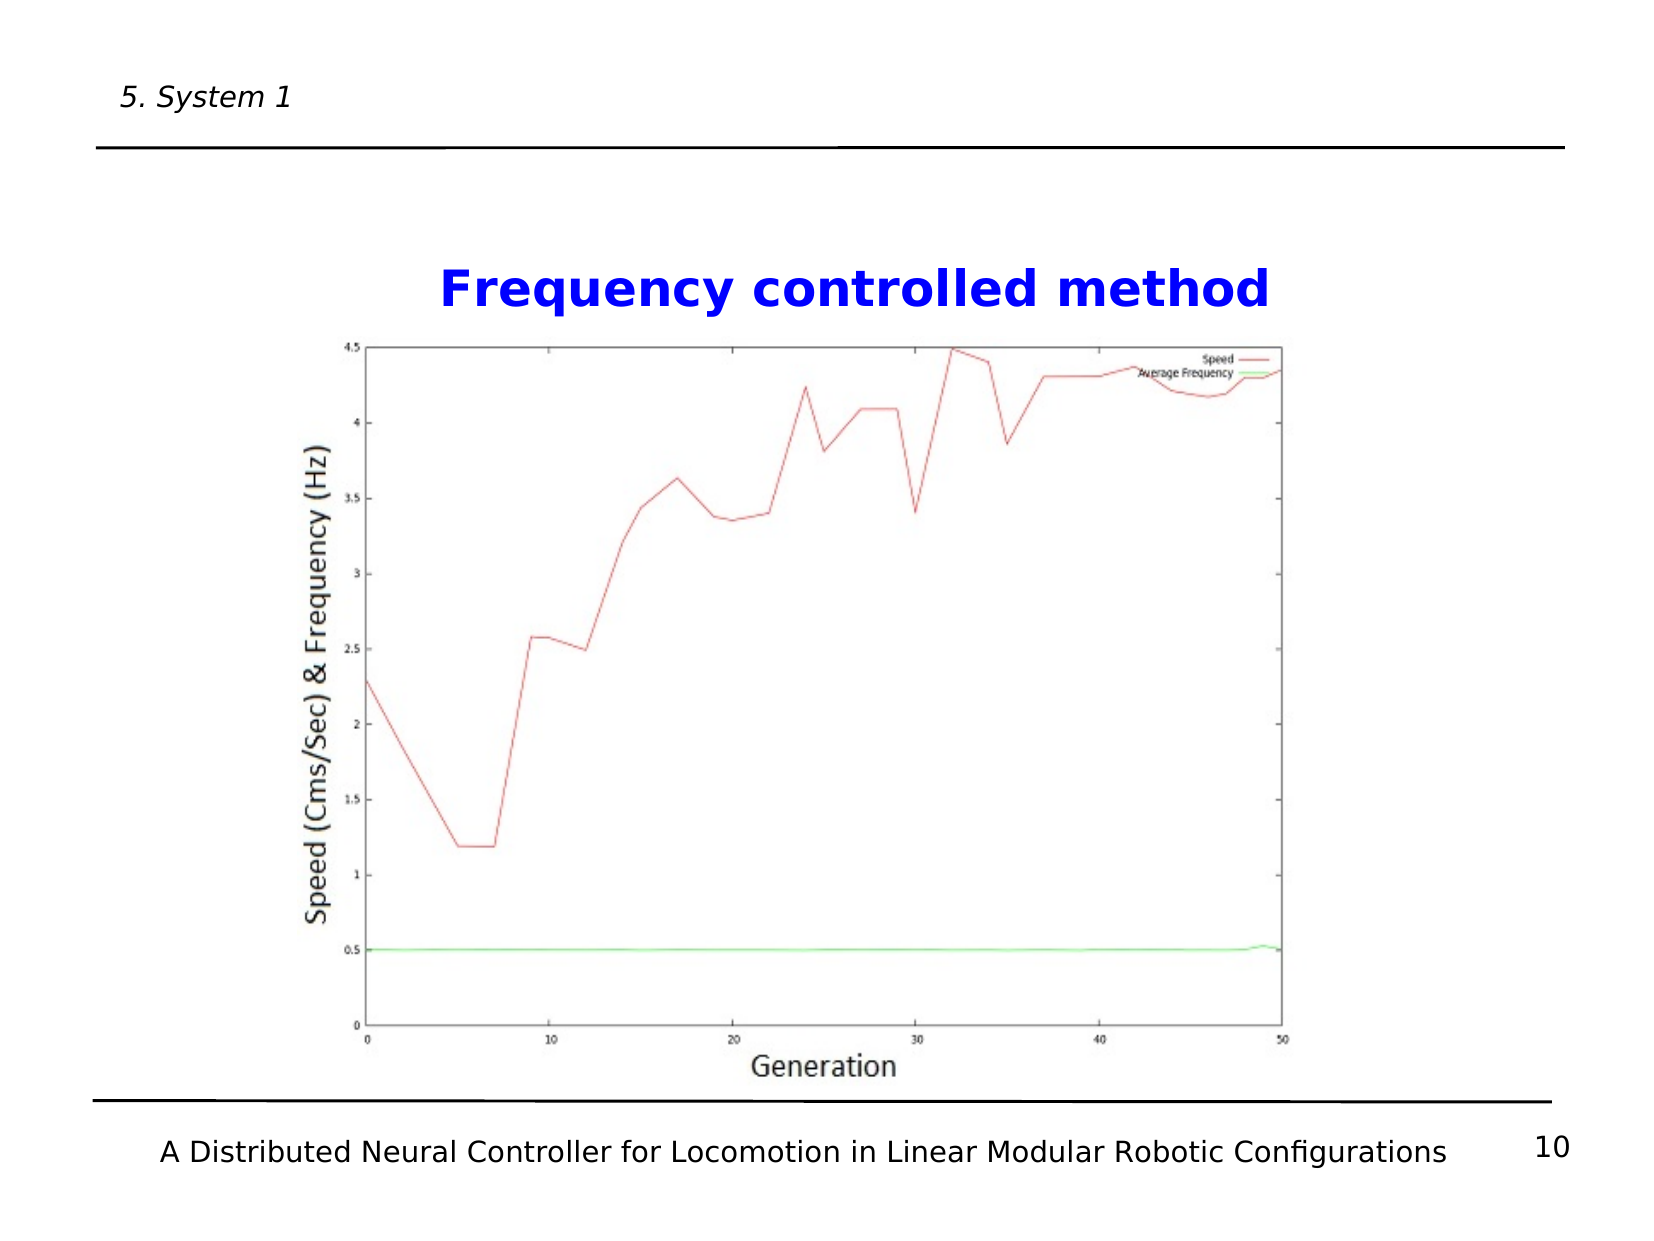

5. System 1
Frequency controlled method
A Distributed Neural Controller for Locomotion in Linear Modular Robotic Configurations
10